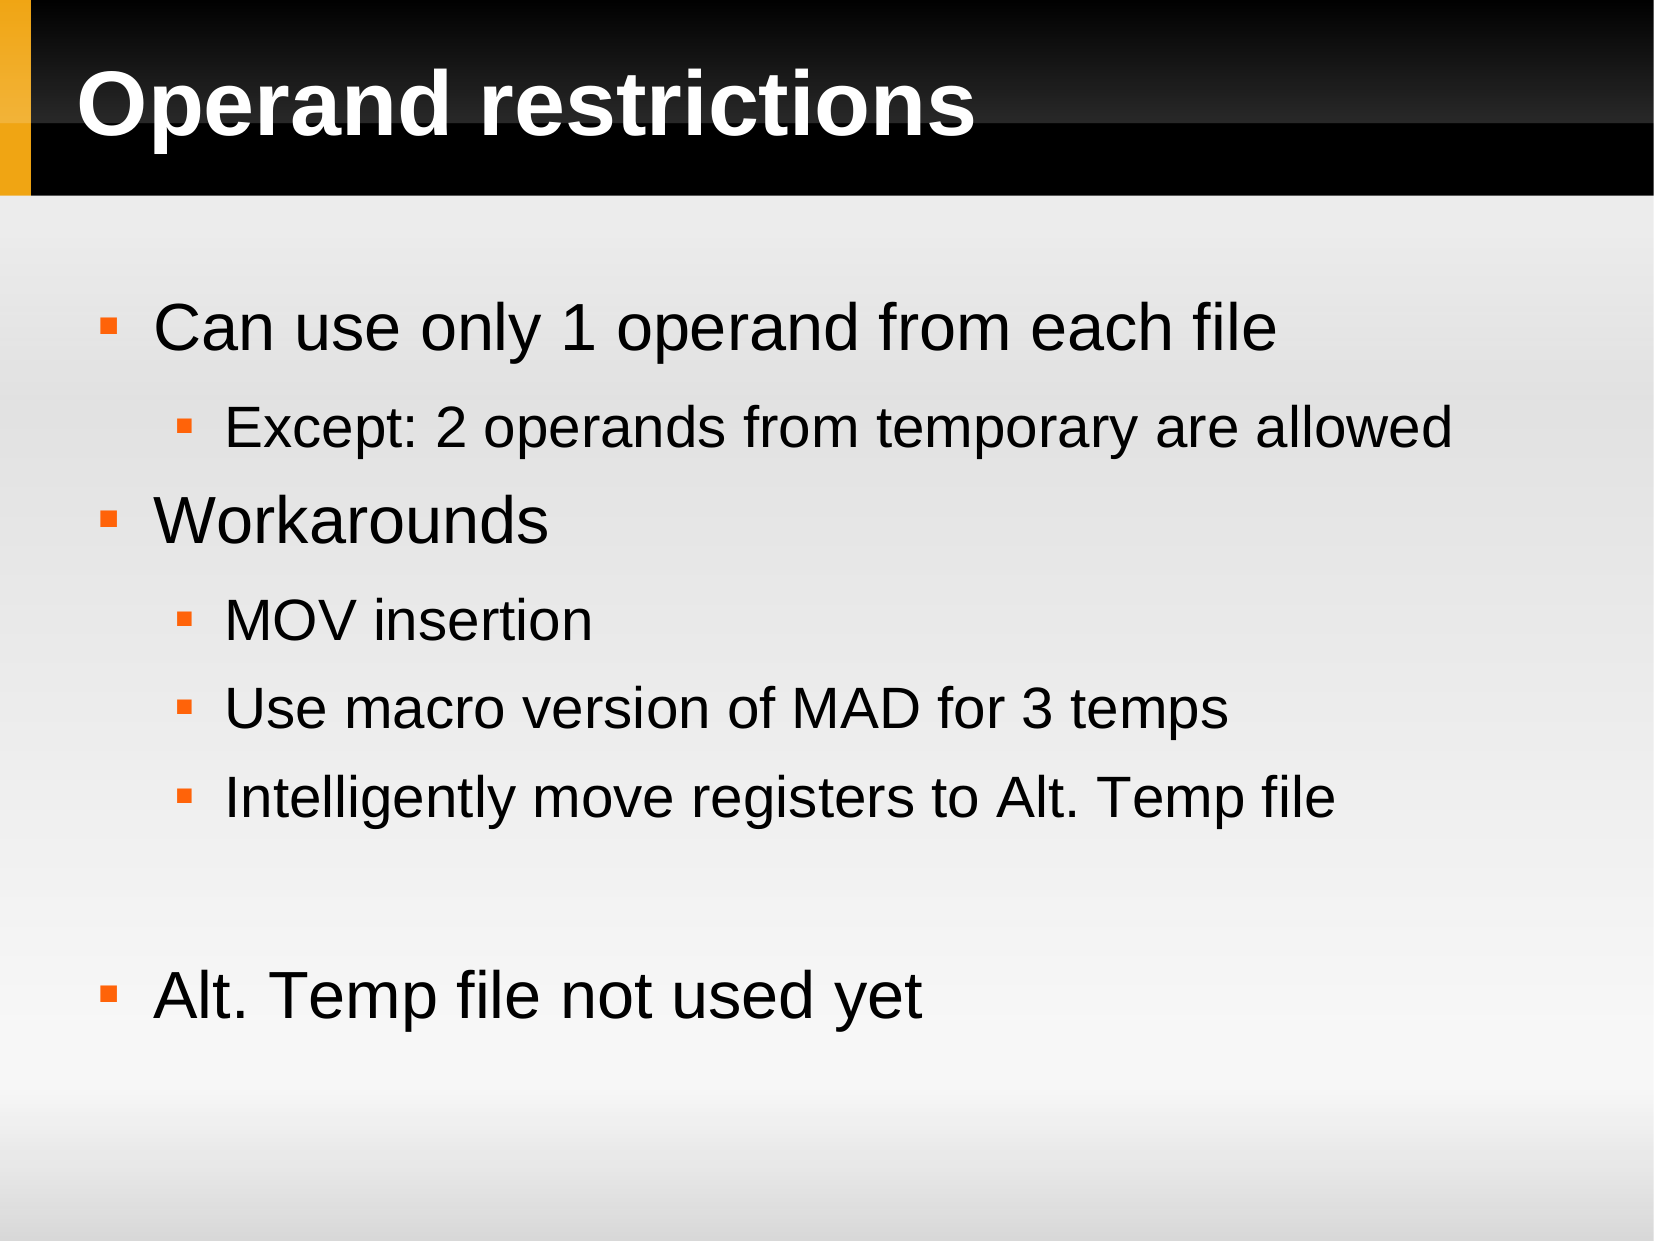

# Operand restrictions
Can use only 1 operand from each file
Except: 2 operands from temporary are allowed
Workarounds
MOV insertion
Use macro version of MAD for 3 temps
Intelligently move registers to Alt. Temp file
Alt. Temp file not used yet